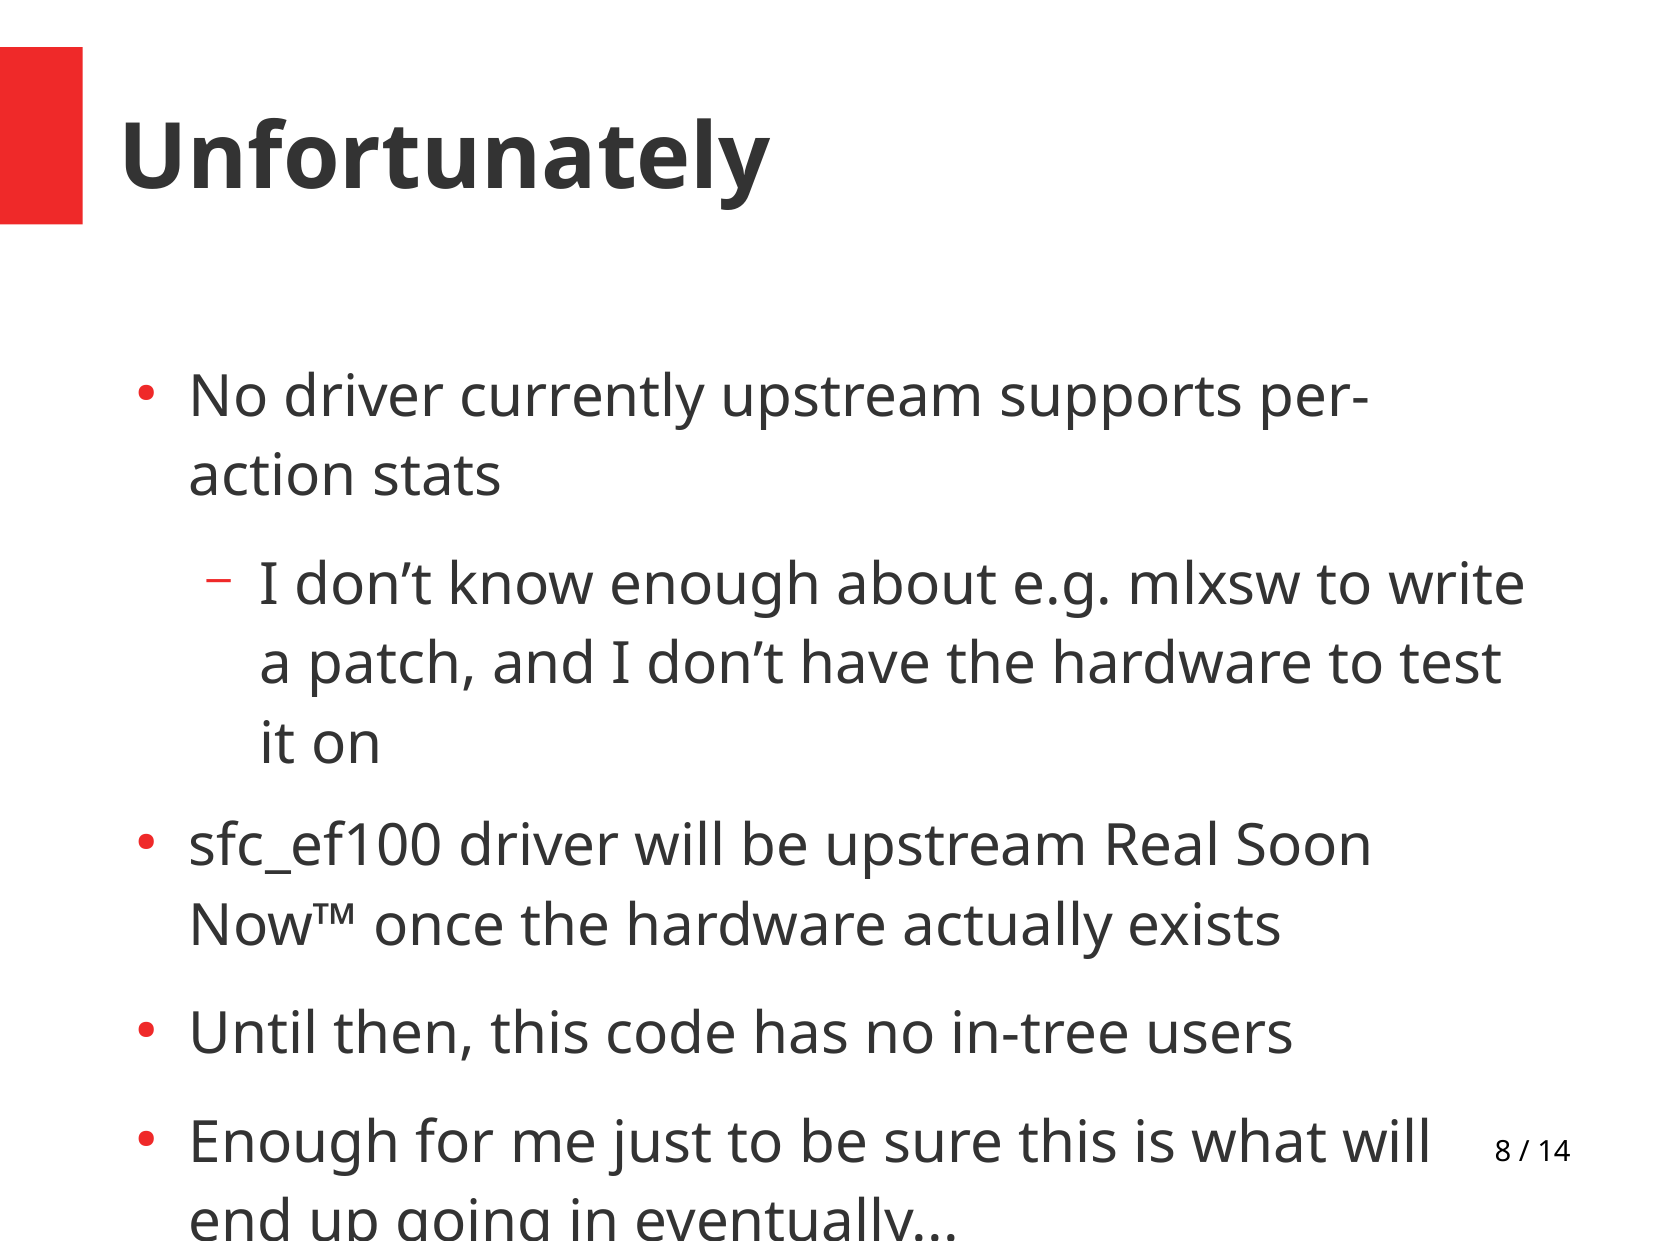

# Unfortunately
No driver currently upstream supports per-action stats
I don’t know enough about e.g. mlxsw to write a patch, and I don’t have the hardware to test it on
sfc_ef100 driver will be upstream Real Soon Now™ once the hardware actually exists
Until then, this code has no in-tree users
Enough for me just to be sure this is what will end up going in eventually...
8